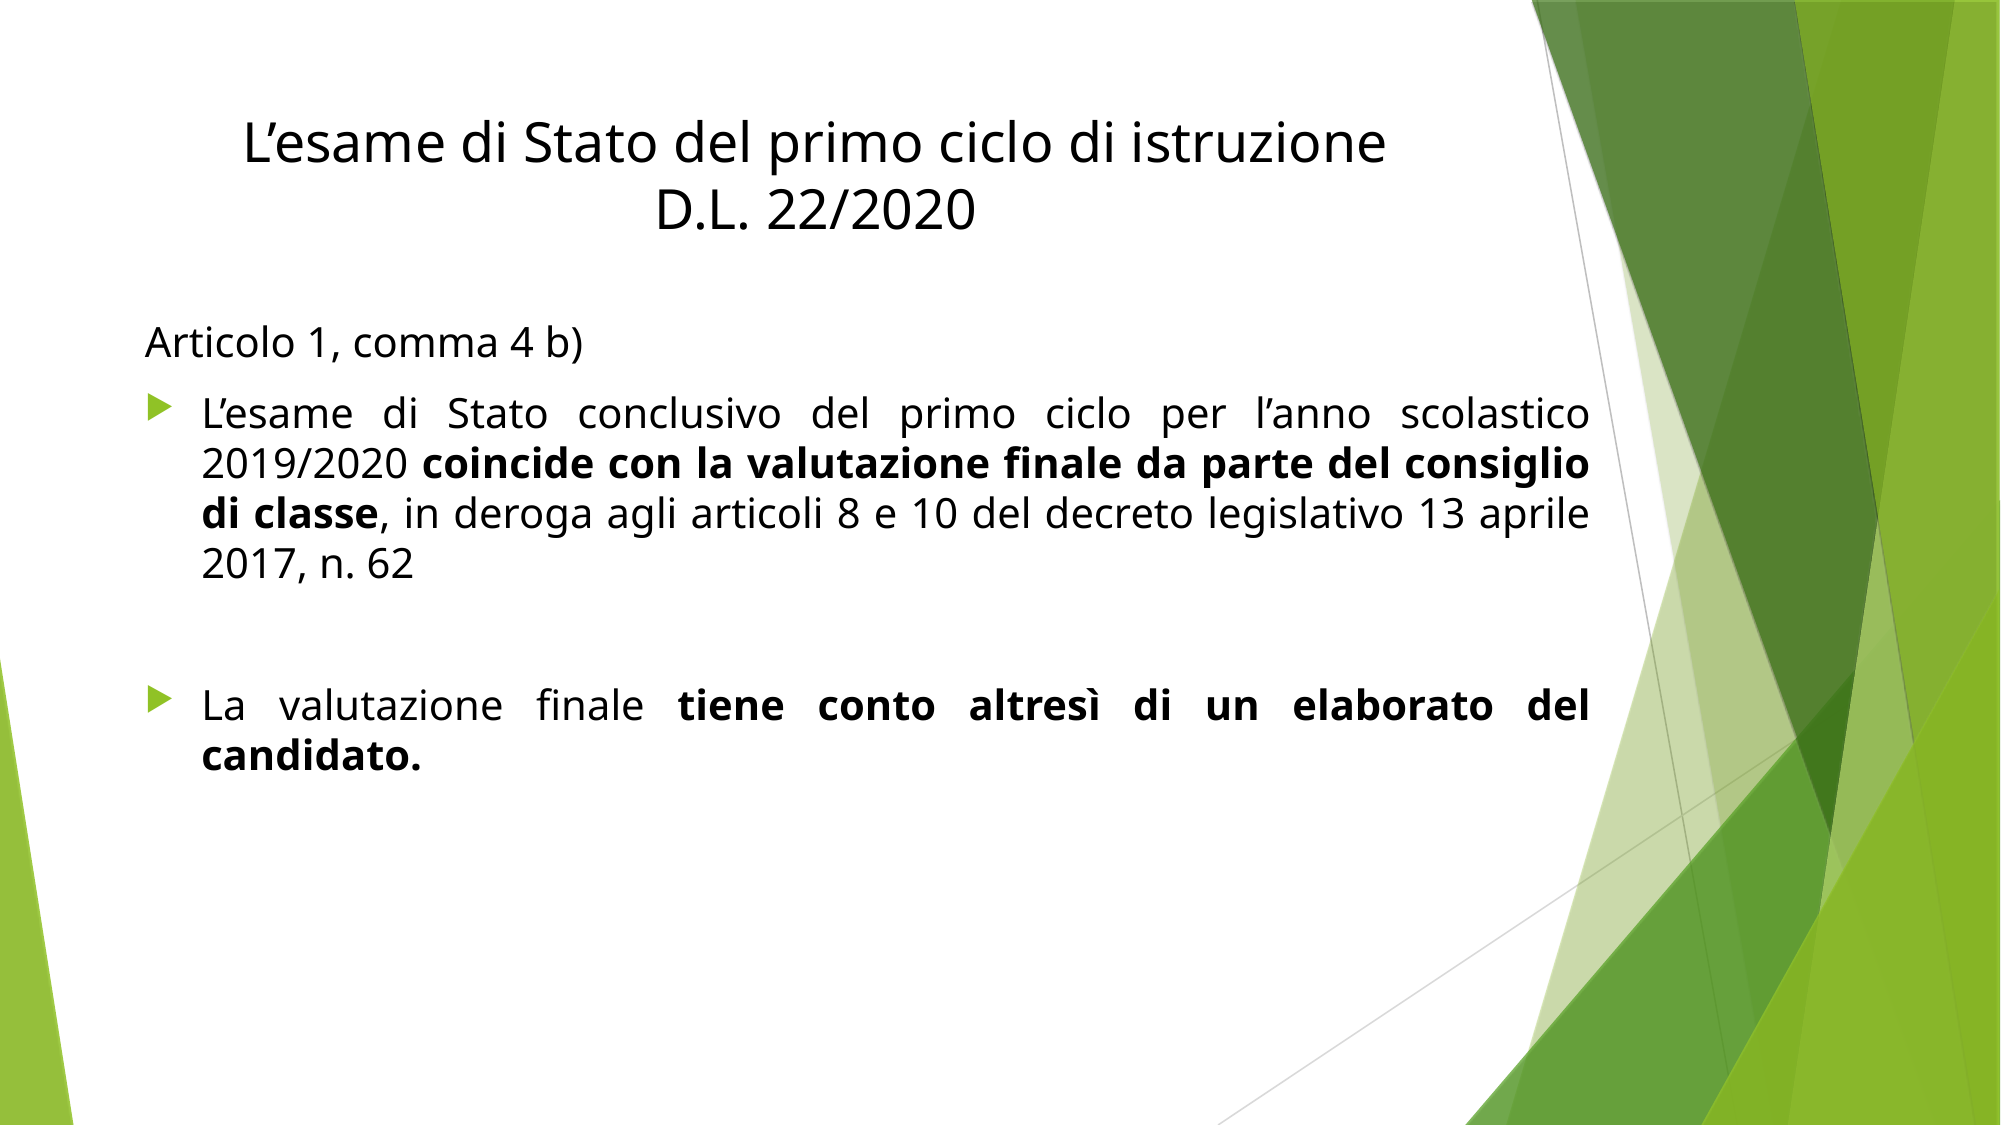

# L’esame di Stato del primo ciclo di istruzione D.L. 22/2020
Articolo 1, comma 4 b)
L’esame di Stato conclusivo del primo ciclo per l’anno scolastico 2019/2020 coincide con la valutazione finale da parte del consiglio di classe, in deroga agli articoli 8 e 10 del decreto legislativo 13 aprile 2017, n. 62
La valutazione finale tiene conto altresì di un elaborato del candidato.